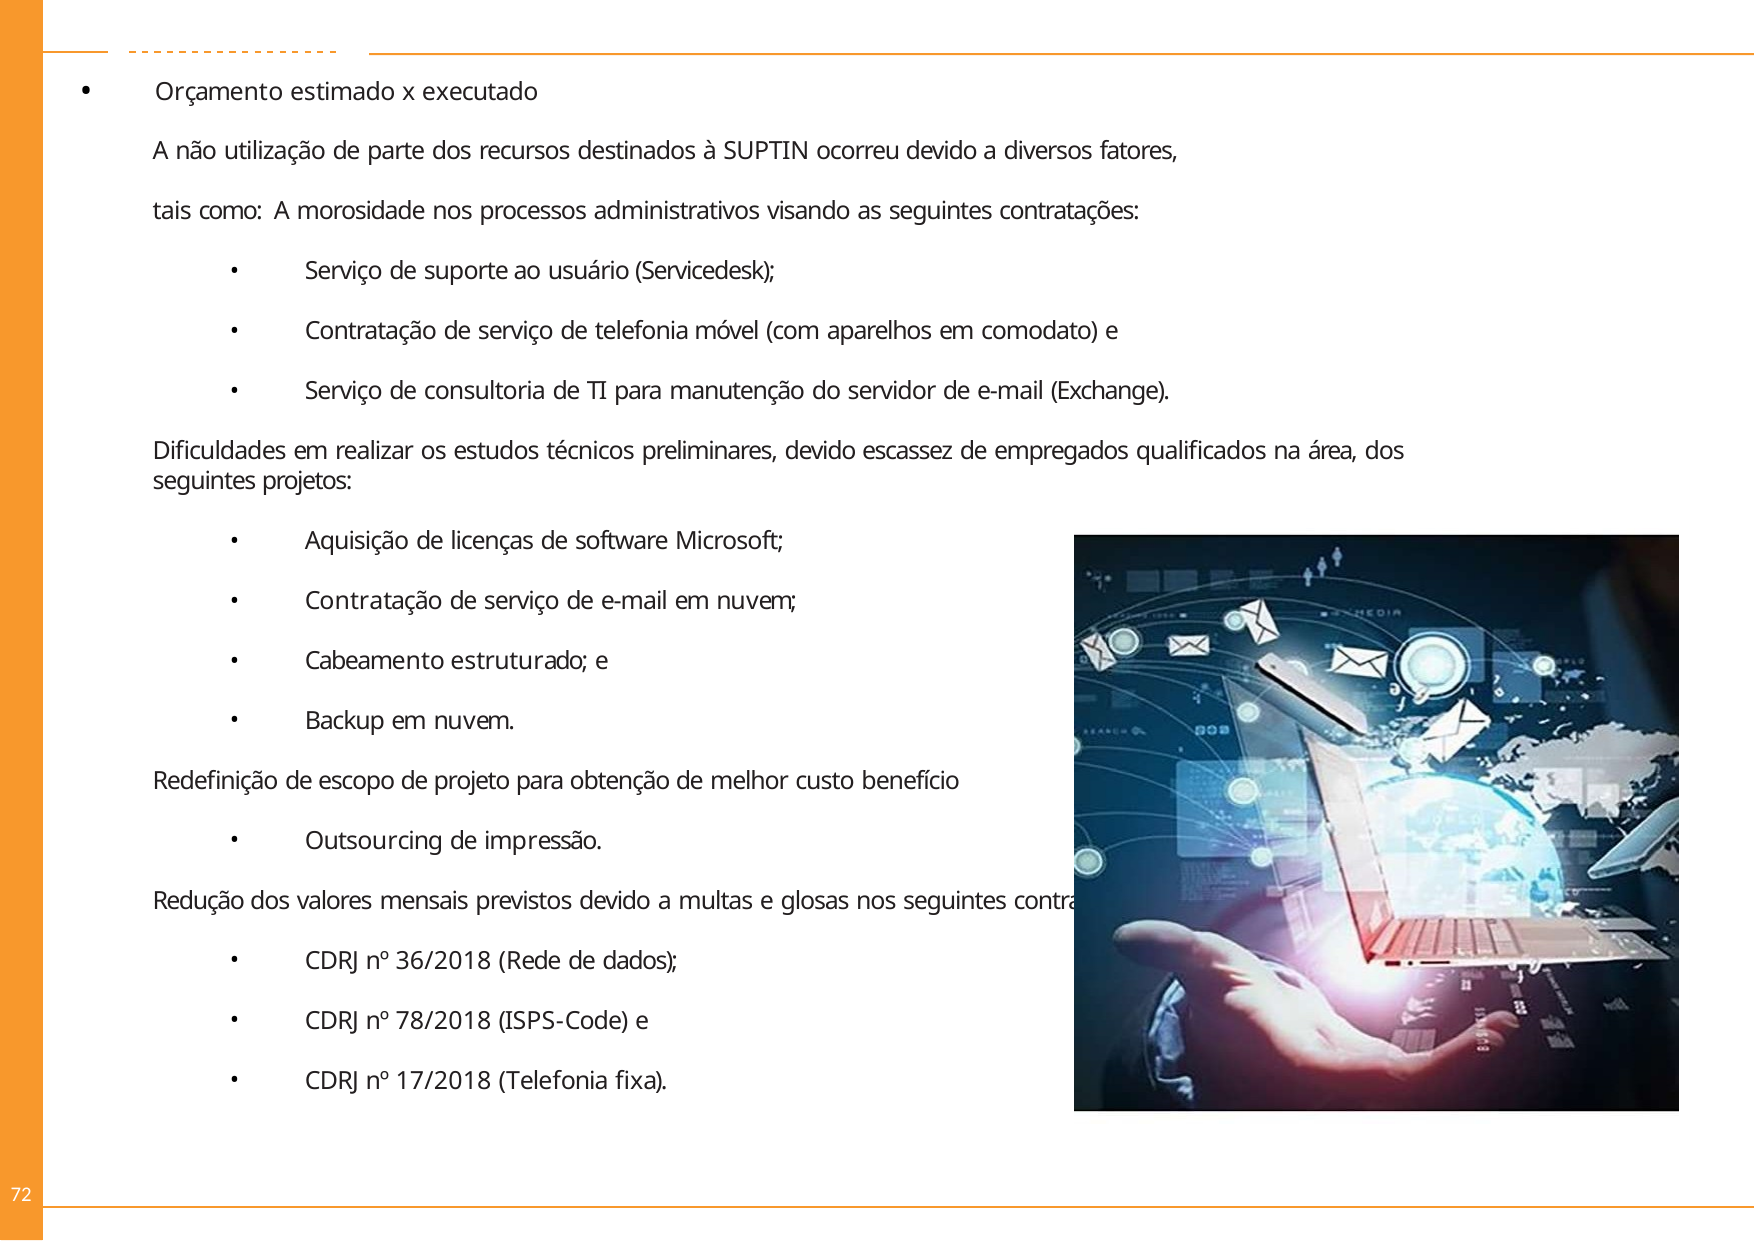

Orçamento estimado x executado
A não utilização de parte dos recursos destinados à SUPTIN ocorreu devido a diversos fatores, tais como: A morosidade nos processos administrativos visando as seguintes contratações:
Serviço de suporte ao usuário (Servicedesk);
Contratação de serviço de telefonia móvel (com aparelhos em comodato) e
Serviço de consultoria de TI para manutenção do servidor de e-mail (Exchange).
Dificuldades em realizar os estudos técnicos preliminares, devido escassez de empregados qualificados na área, dos seguintes projetos:
Aquisição de licenças de software Microsoft;
Contratação de serviço de e-mail em nuvem;
Cabeamento estruturado; e
Backup em nuvem.
Redefinição de escopo de projeto para obtenção de melhor custo benefício
Outsourcing de impressão.
Redução dos valores mensais previstos devido a multas e glosas nos seguintes contratos:
CDRJ nº 36/2018 (Rede de dados);
CDRJ nº 78/2018 (ISPS-Code) e
CDRJ nº 17/2018 (Telefonia fixa).
72